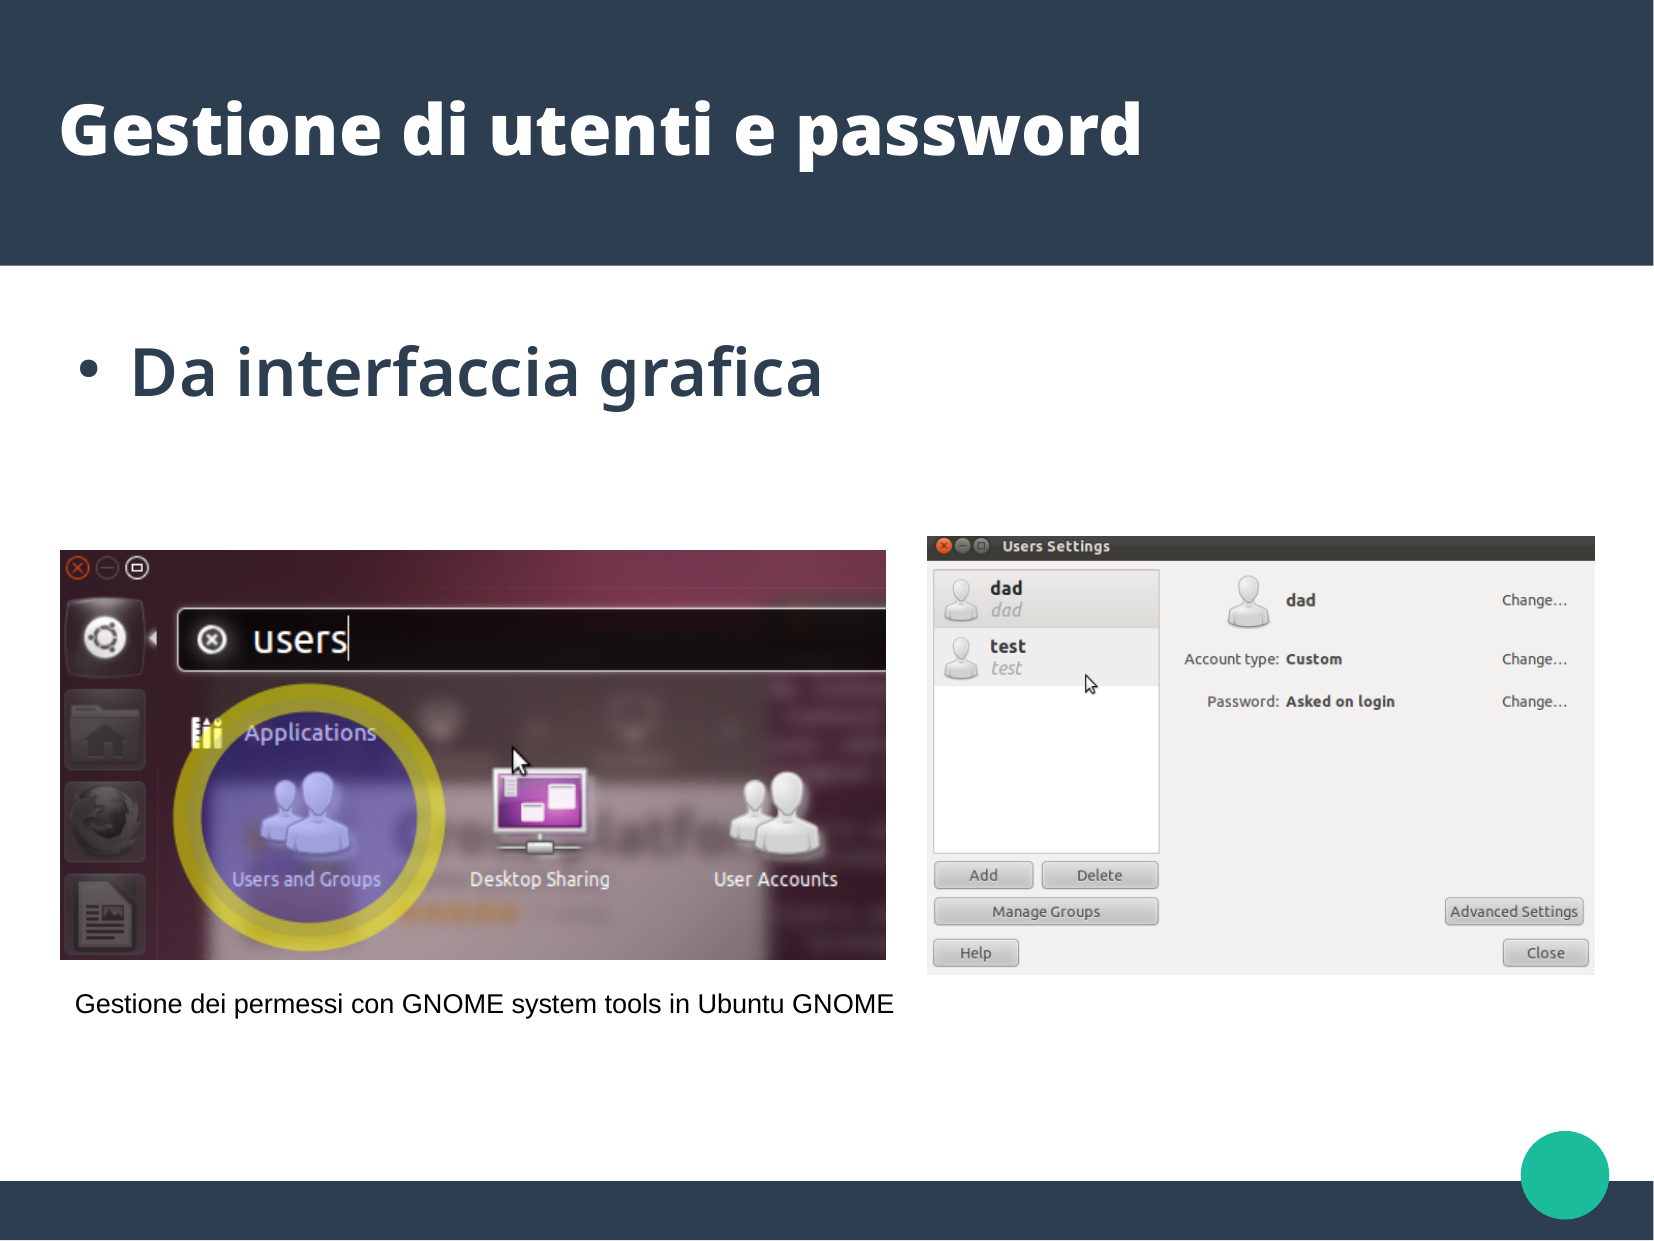

# Gestione di utenti e password
Da interfaccia grafica
Gestione dei permessi con GNOME system tools in Ubuntu GNOME